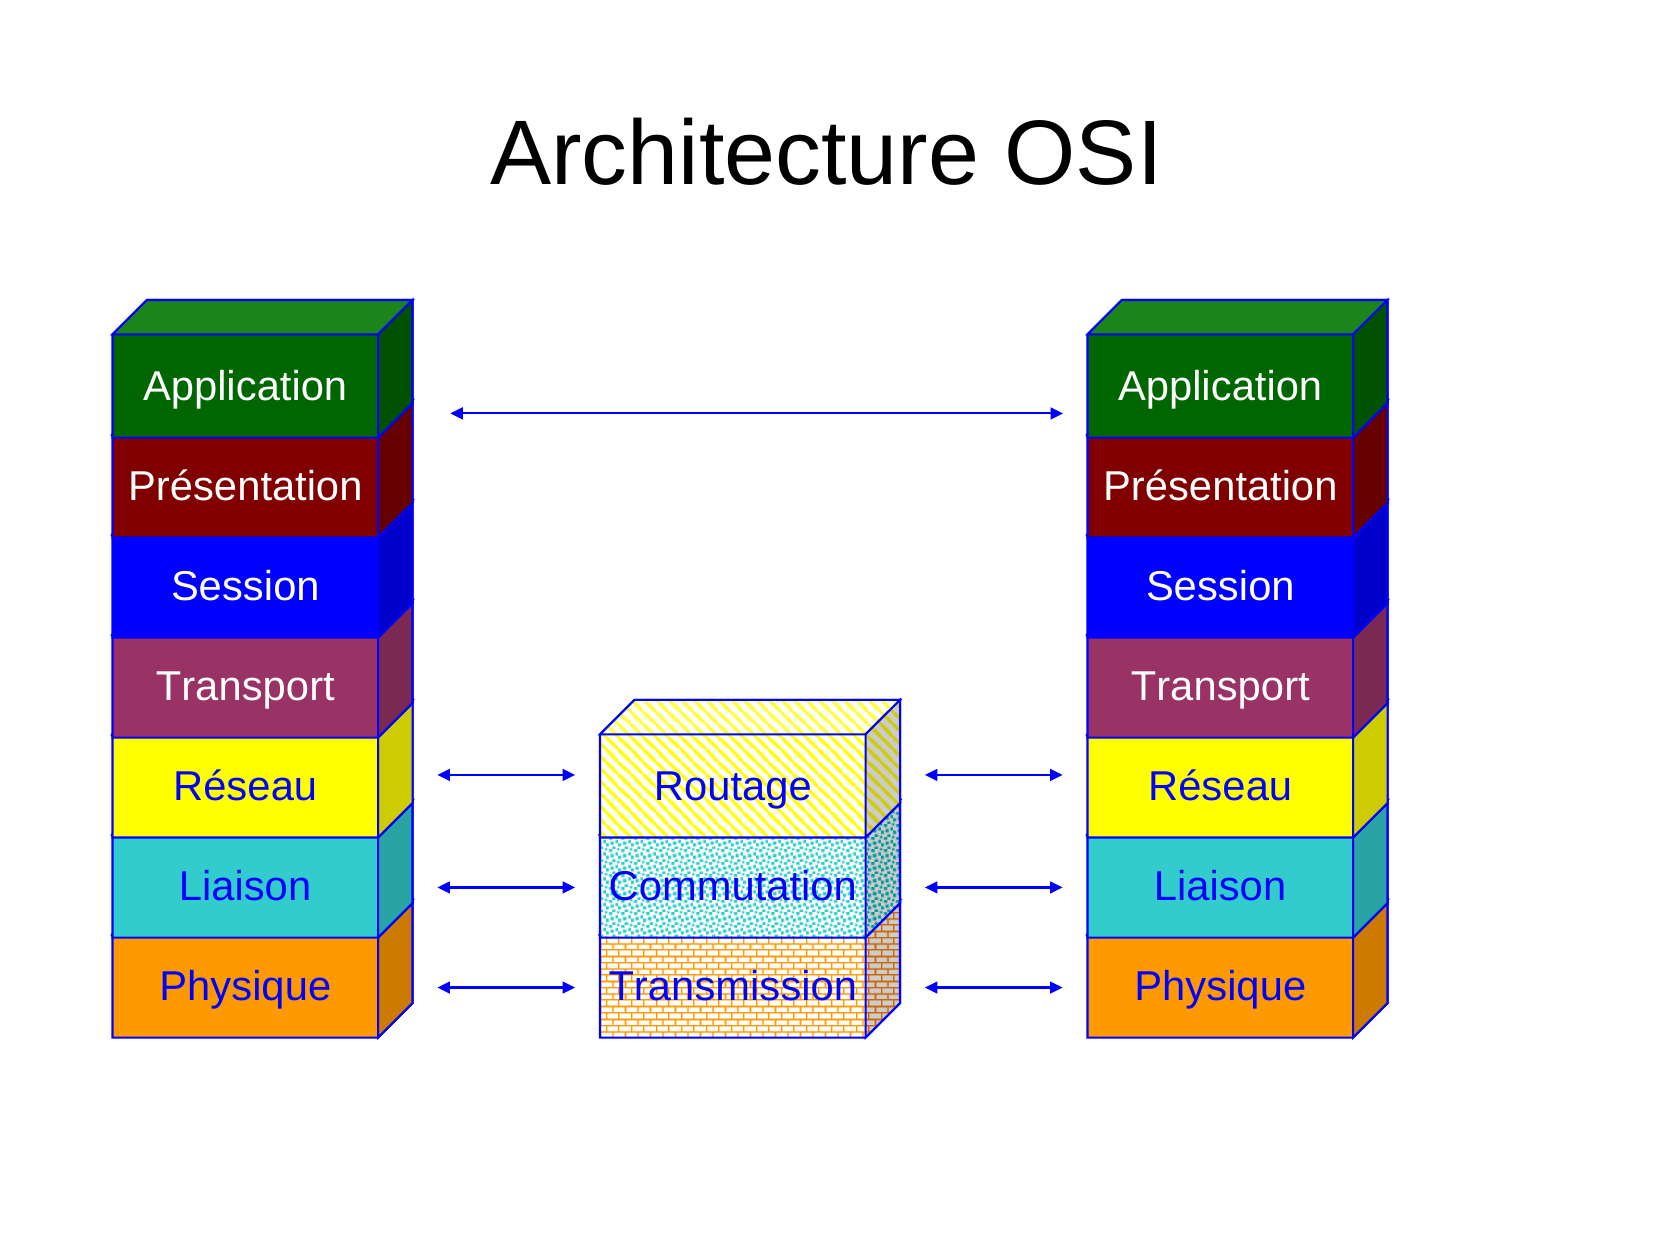

# Architecture OSI
Application
Application
Présentation
Présentation
Session
Session
Transport
Transport
Réseau
Routage
Réseau
Liaison
Commutation
Liaison
Physique
Transmission
Physique